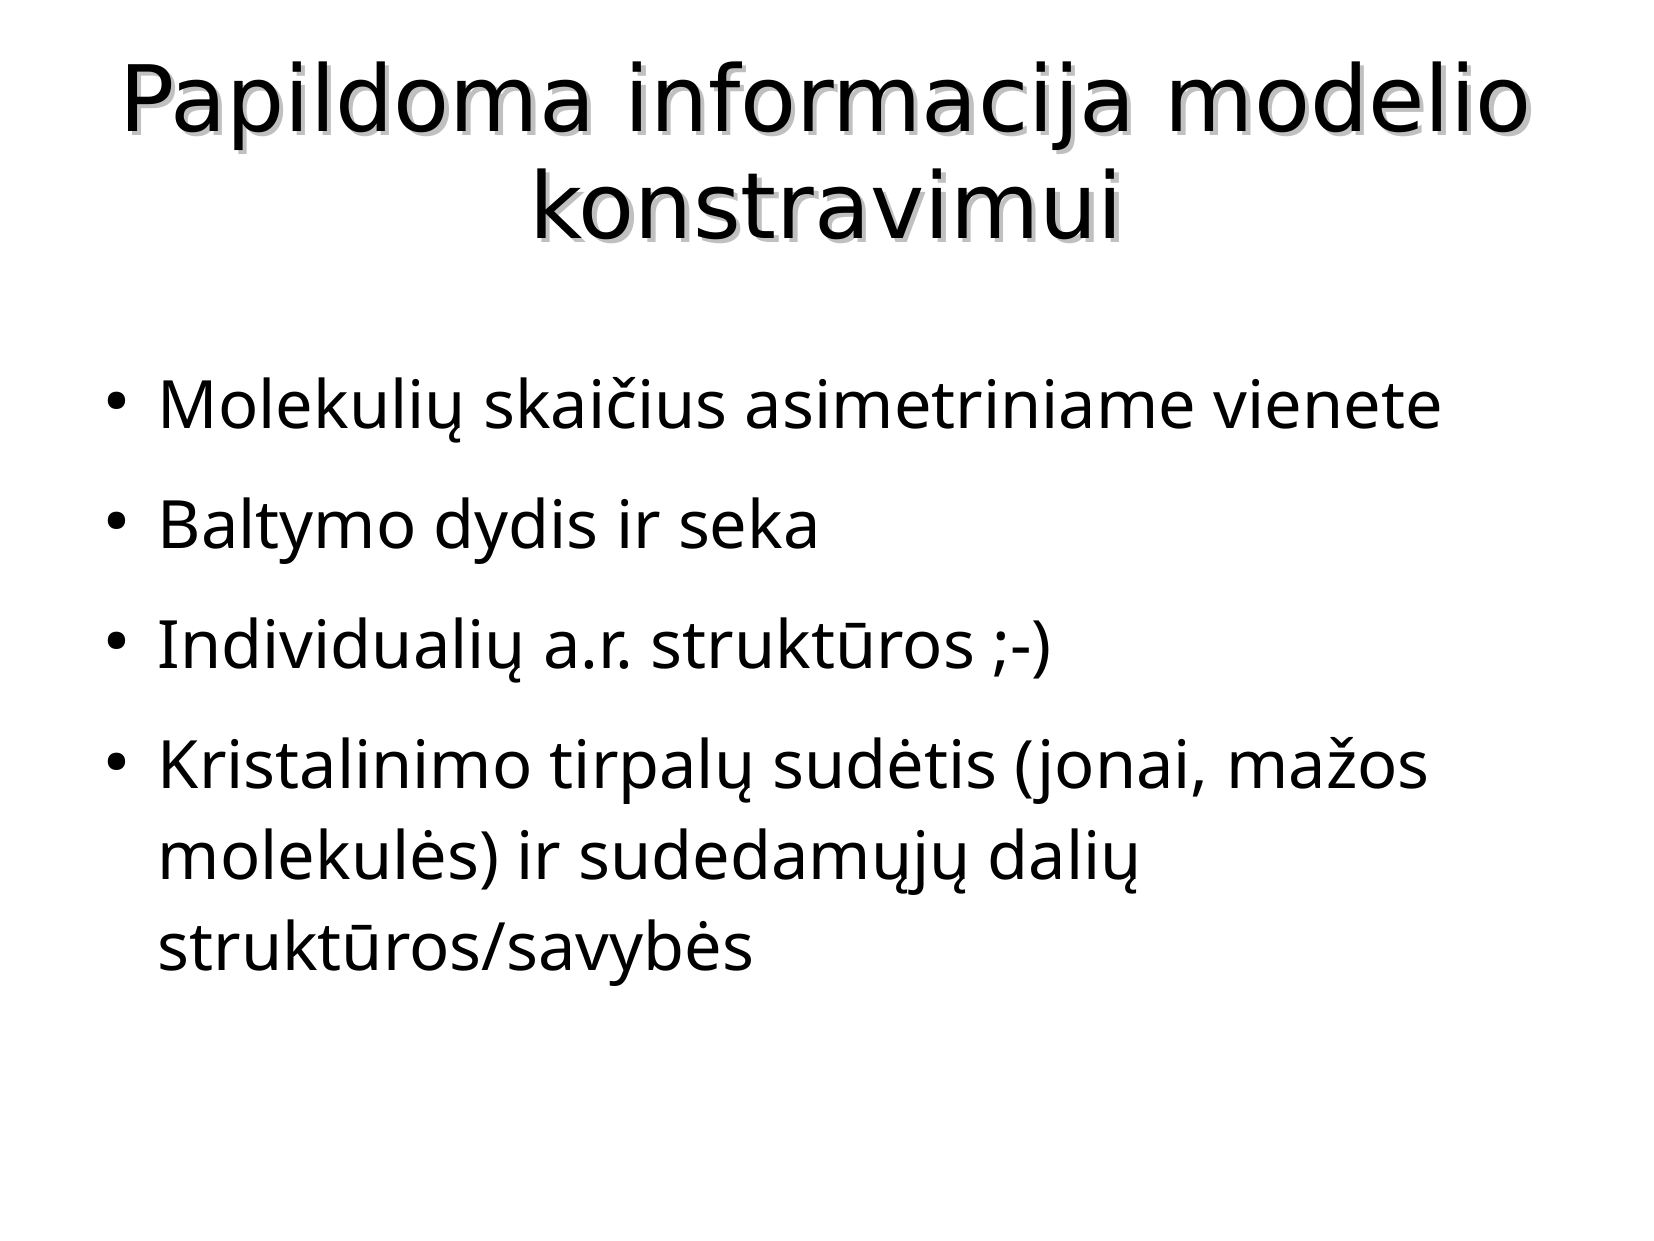

# Papildoma informacija modelio konstravimui
Molekulių skaičius asimetriniame vienete
Baltymo dydis ir seka
Individualių a.r. struktūros ;-)
Kristalinimo tirpalų sudėtis (jonai, mažos molekulės) ir sudedamųjų dalių struktūros/savybės